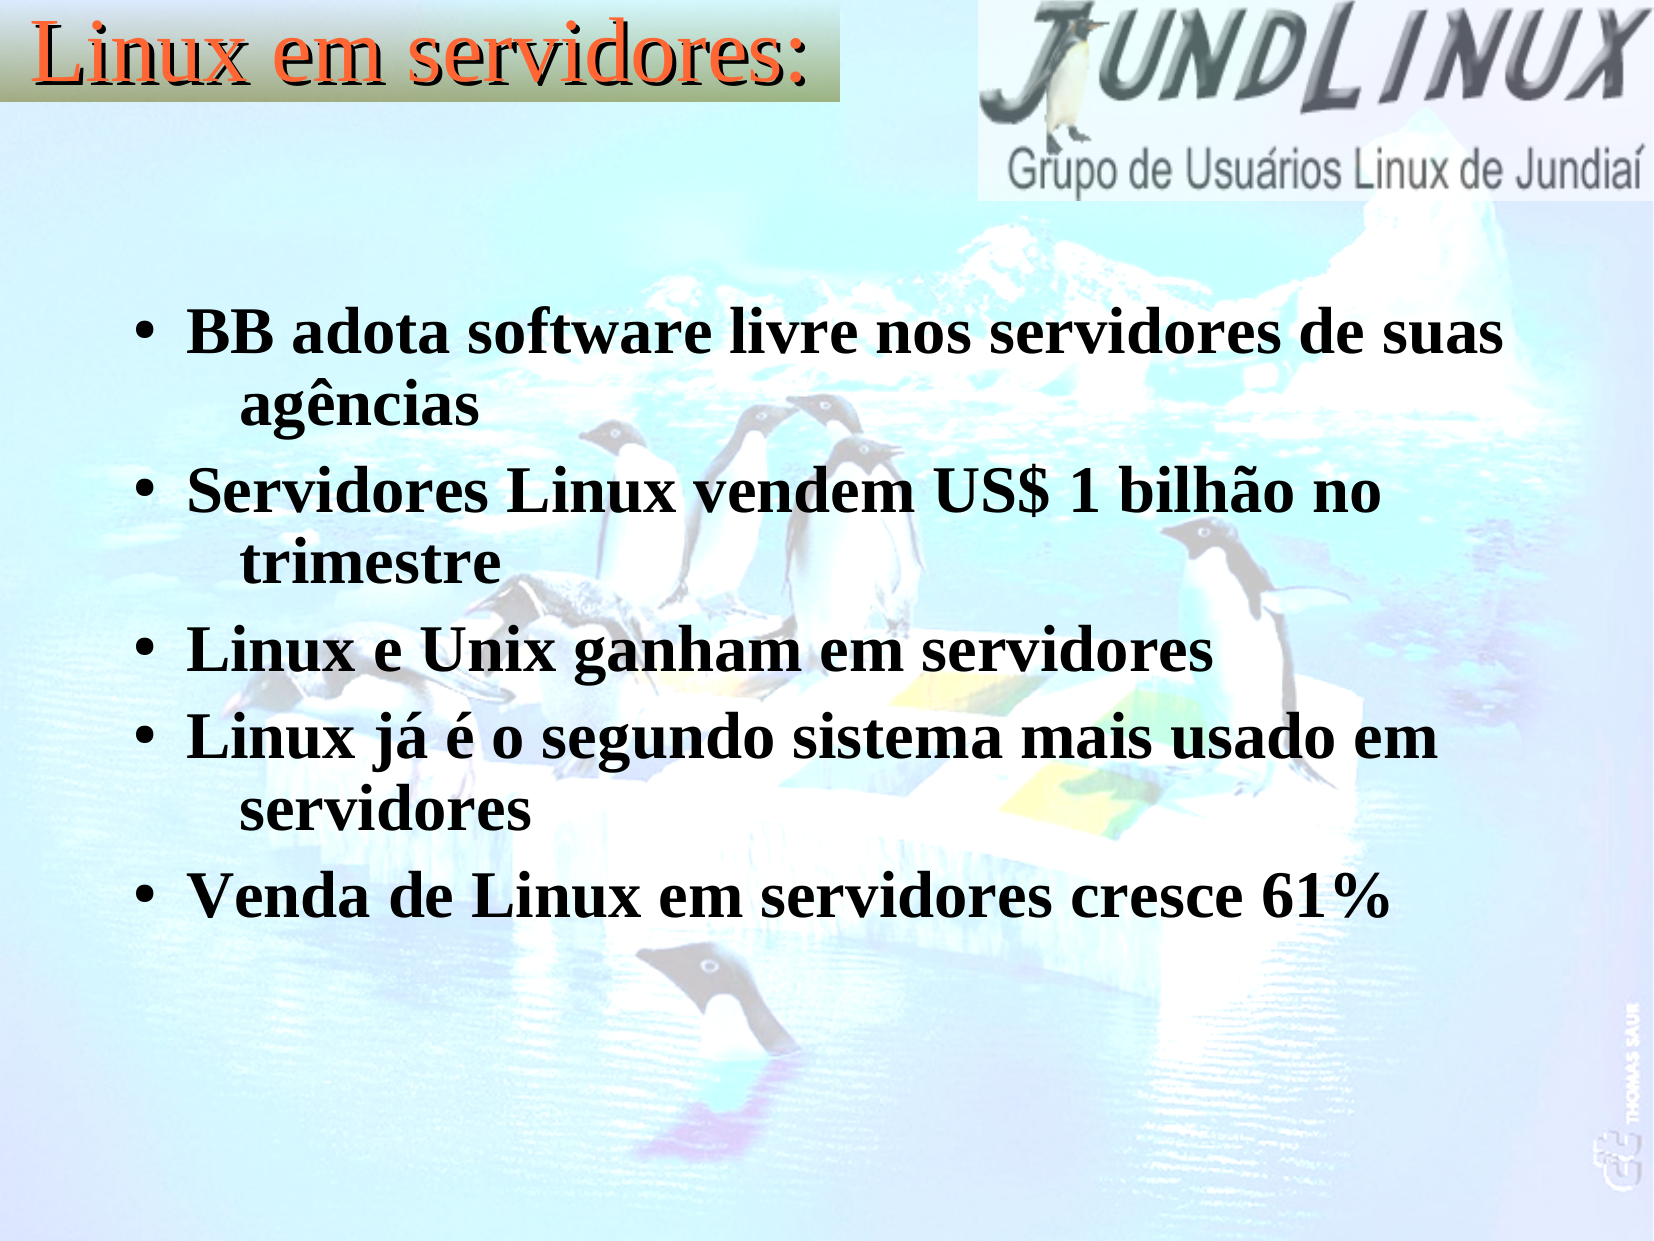

Linux em servidores:
# BB adota software livre nos servidores de suas agências
Servidores Linux vendem US$ 1 bilhão no trimestre
Linux e Unix ganham em servidores
Linux já é o segundo sistema mais usado em servidores
Venda de Linux em servidores cresce 61%